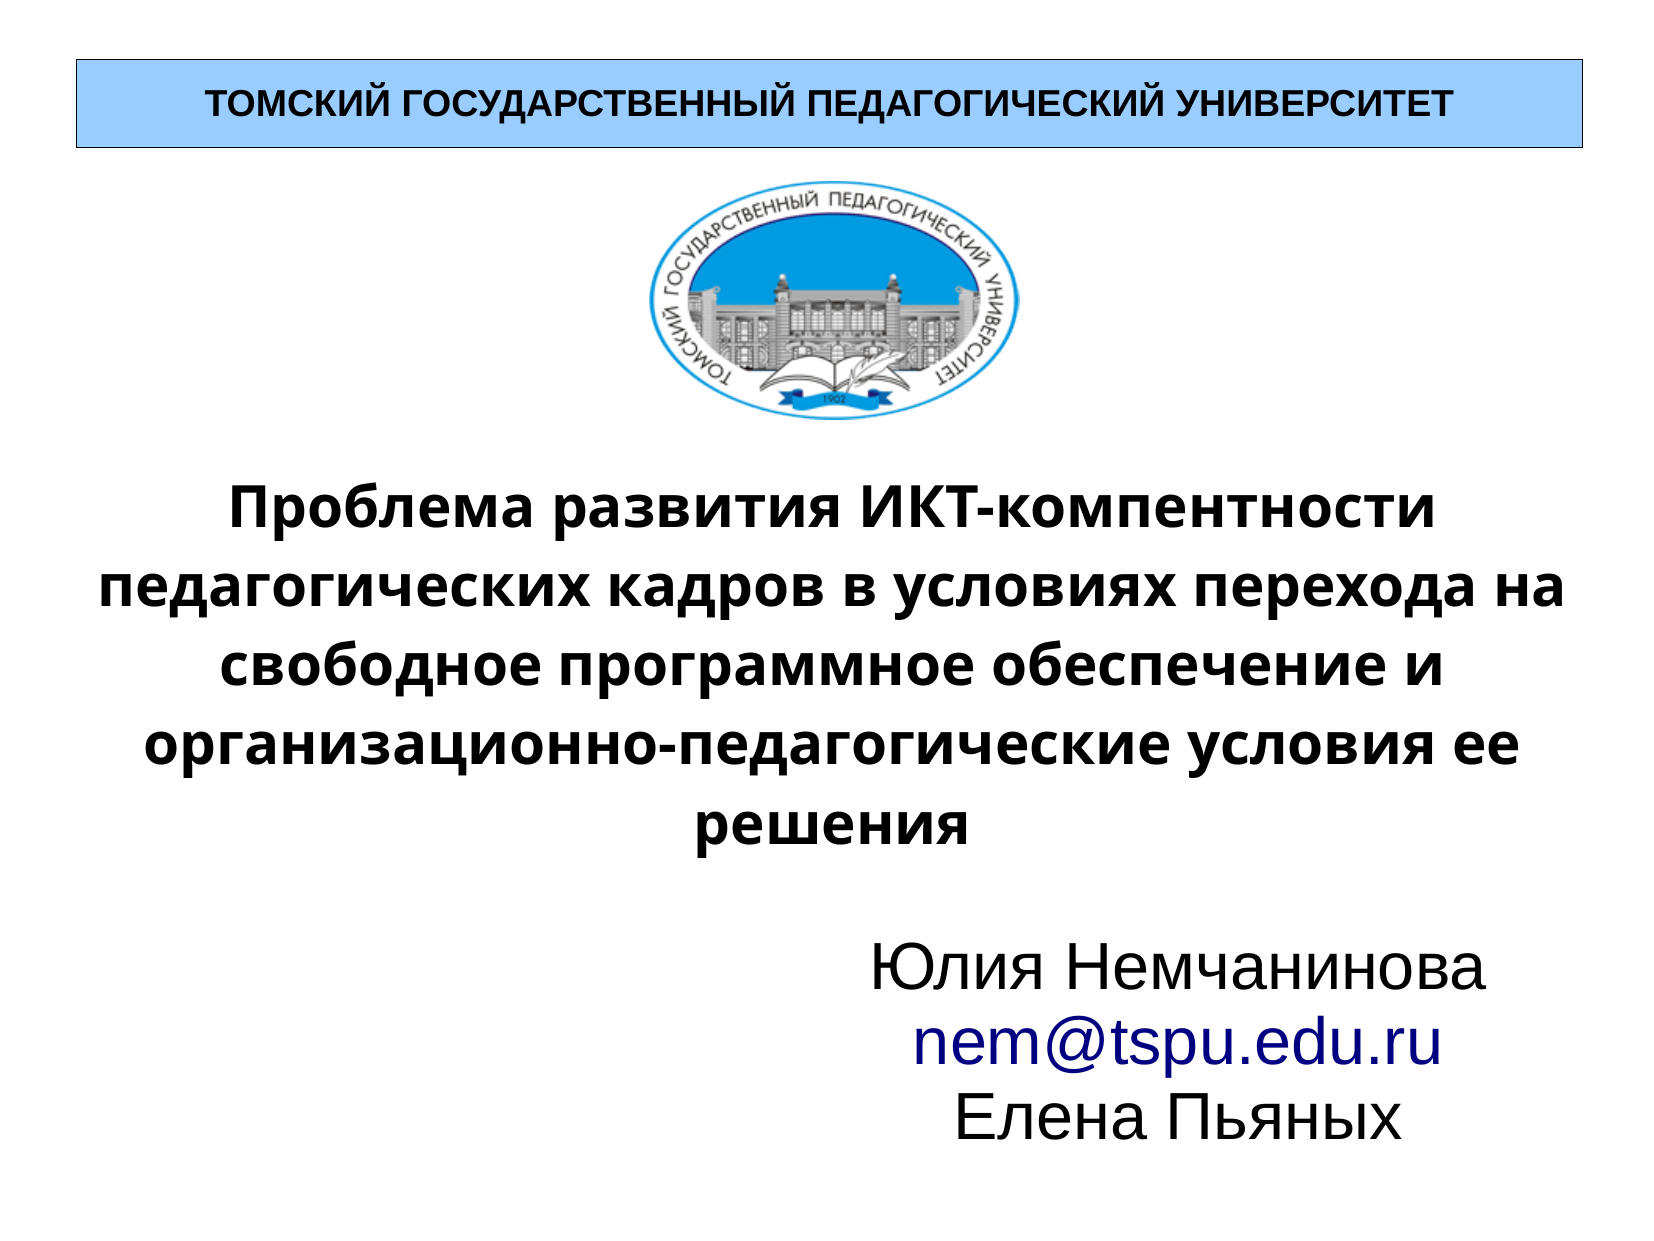

ТОМСКИЙ ГОСУДАРСТВЕННЫЙ ПЕДАГОГИЧЕСКИЙ УНИВЕРСИТЕТ
# Проблема развития ИКТ-компентности педагогических кадров в условиях перехода на свободное программное обеспечение и организационно-педагогические условия ее решения
Юлия Немчанинова
nem@tspu.edu.ru
Елена Пьяных